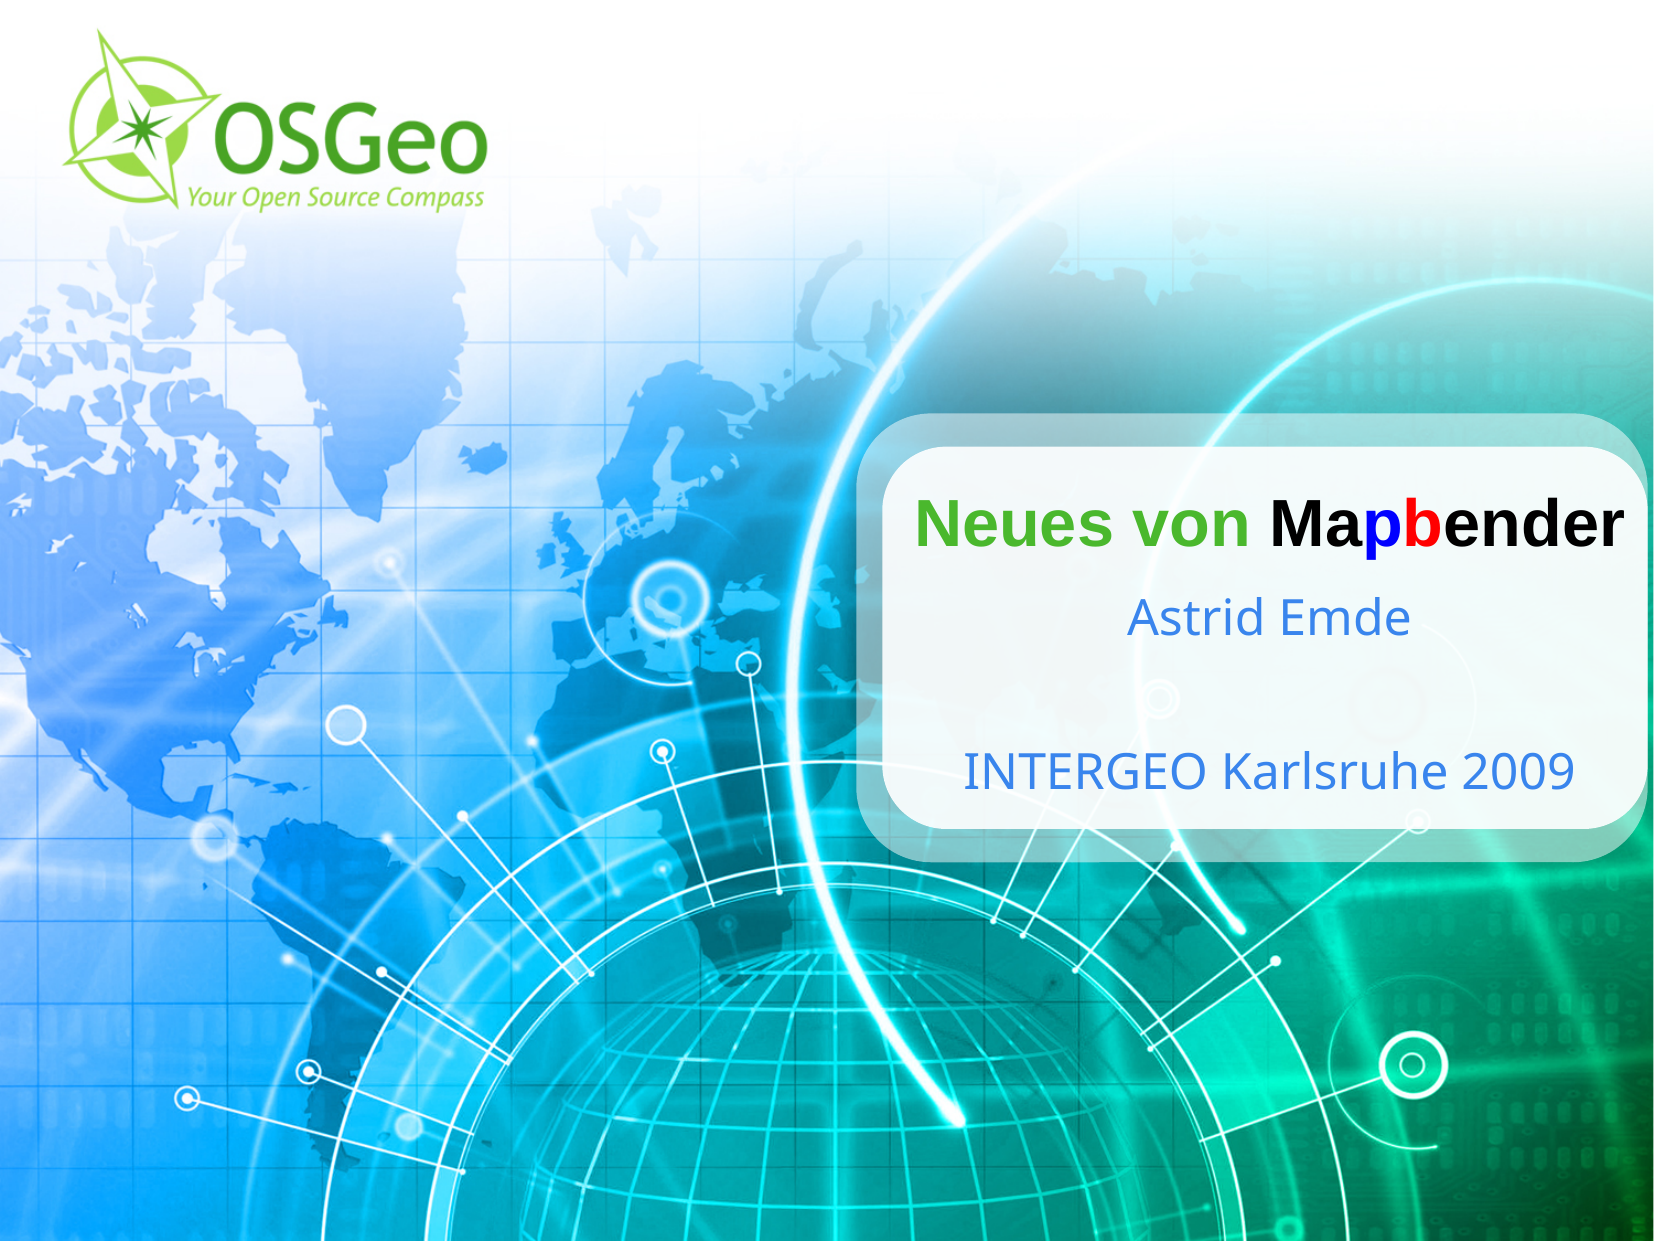

Neues von Mapbender
Astrid Emde
INTERGEO Karlsruhe 2009